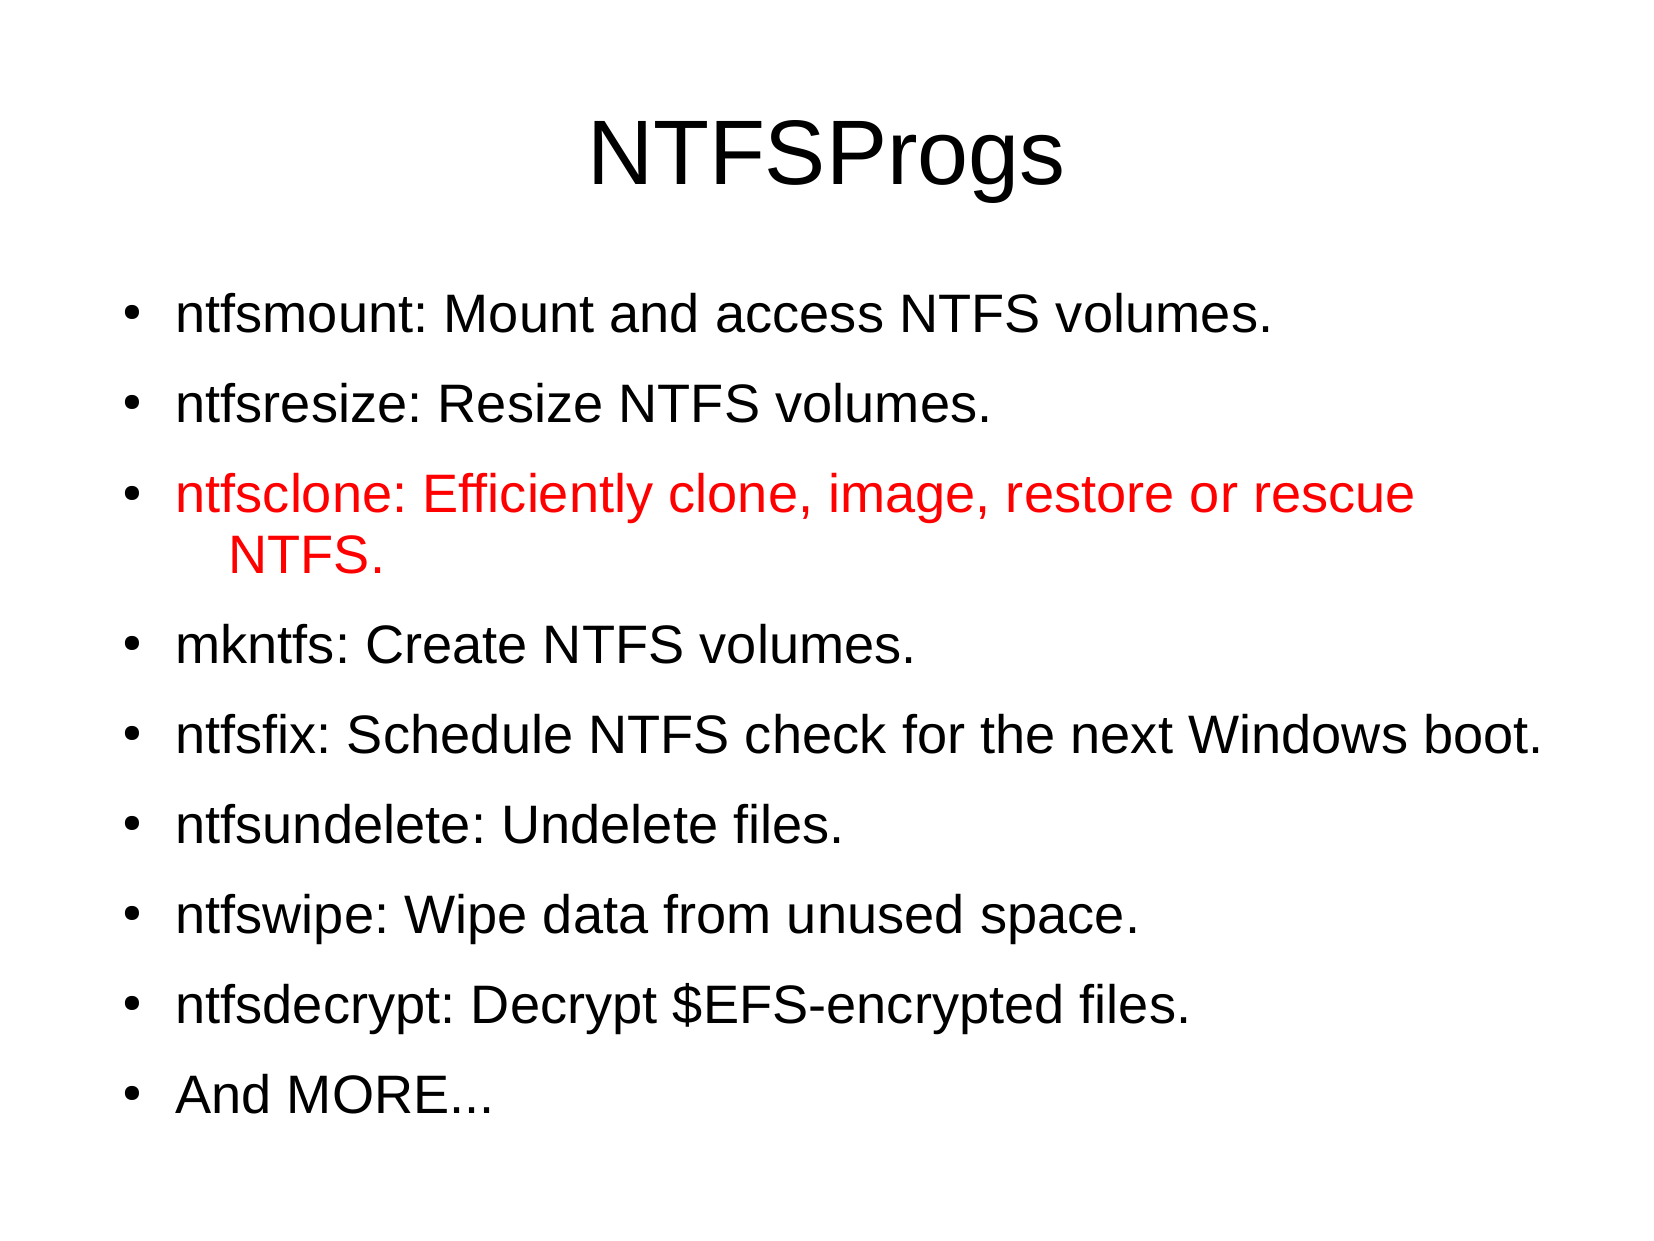

# NTFSProgs
ntfsmount: Mount and access NTFS volumes.
ntfsresize: Resize NTFS volumes.
ntfsclone: Efficiently clone, image, restore or rescue NTFS.
mkntfs: Create NTFS volumes.
ntfsfix: Schedule NTFS check for the next Windows boot.
ntfsundelete: Undelete files.
ntfswipe: Wipe data from unused space.
ntfsdecrypt: Decrypt $EFS-encrypted files.
And MORE...